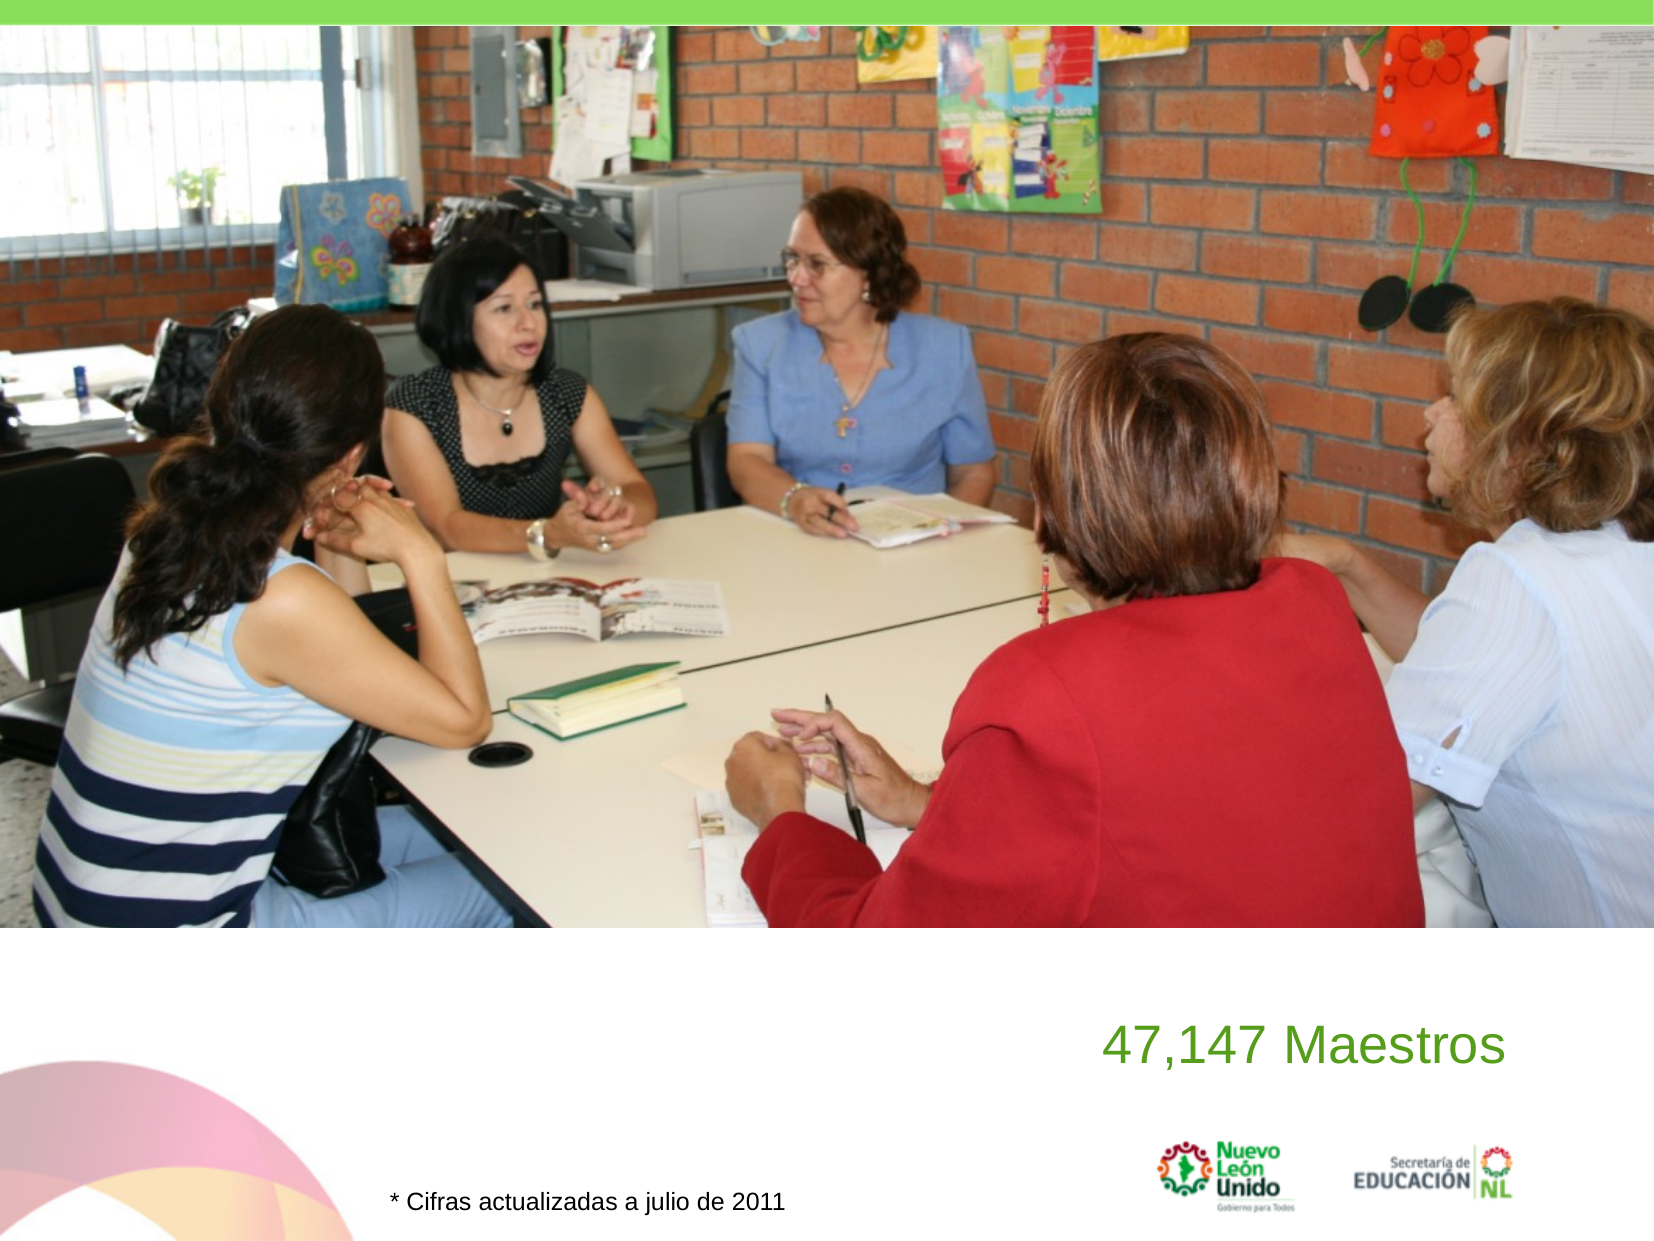

47,147 Maestros
* Cifras actualizadas a julio de 2011